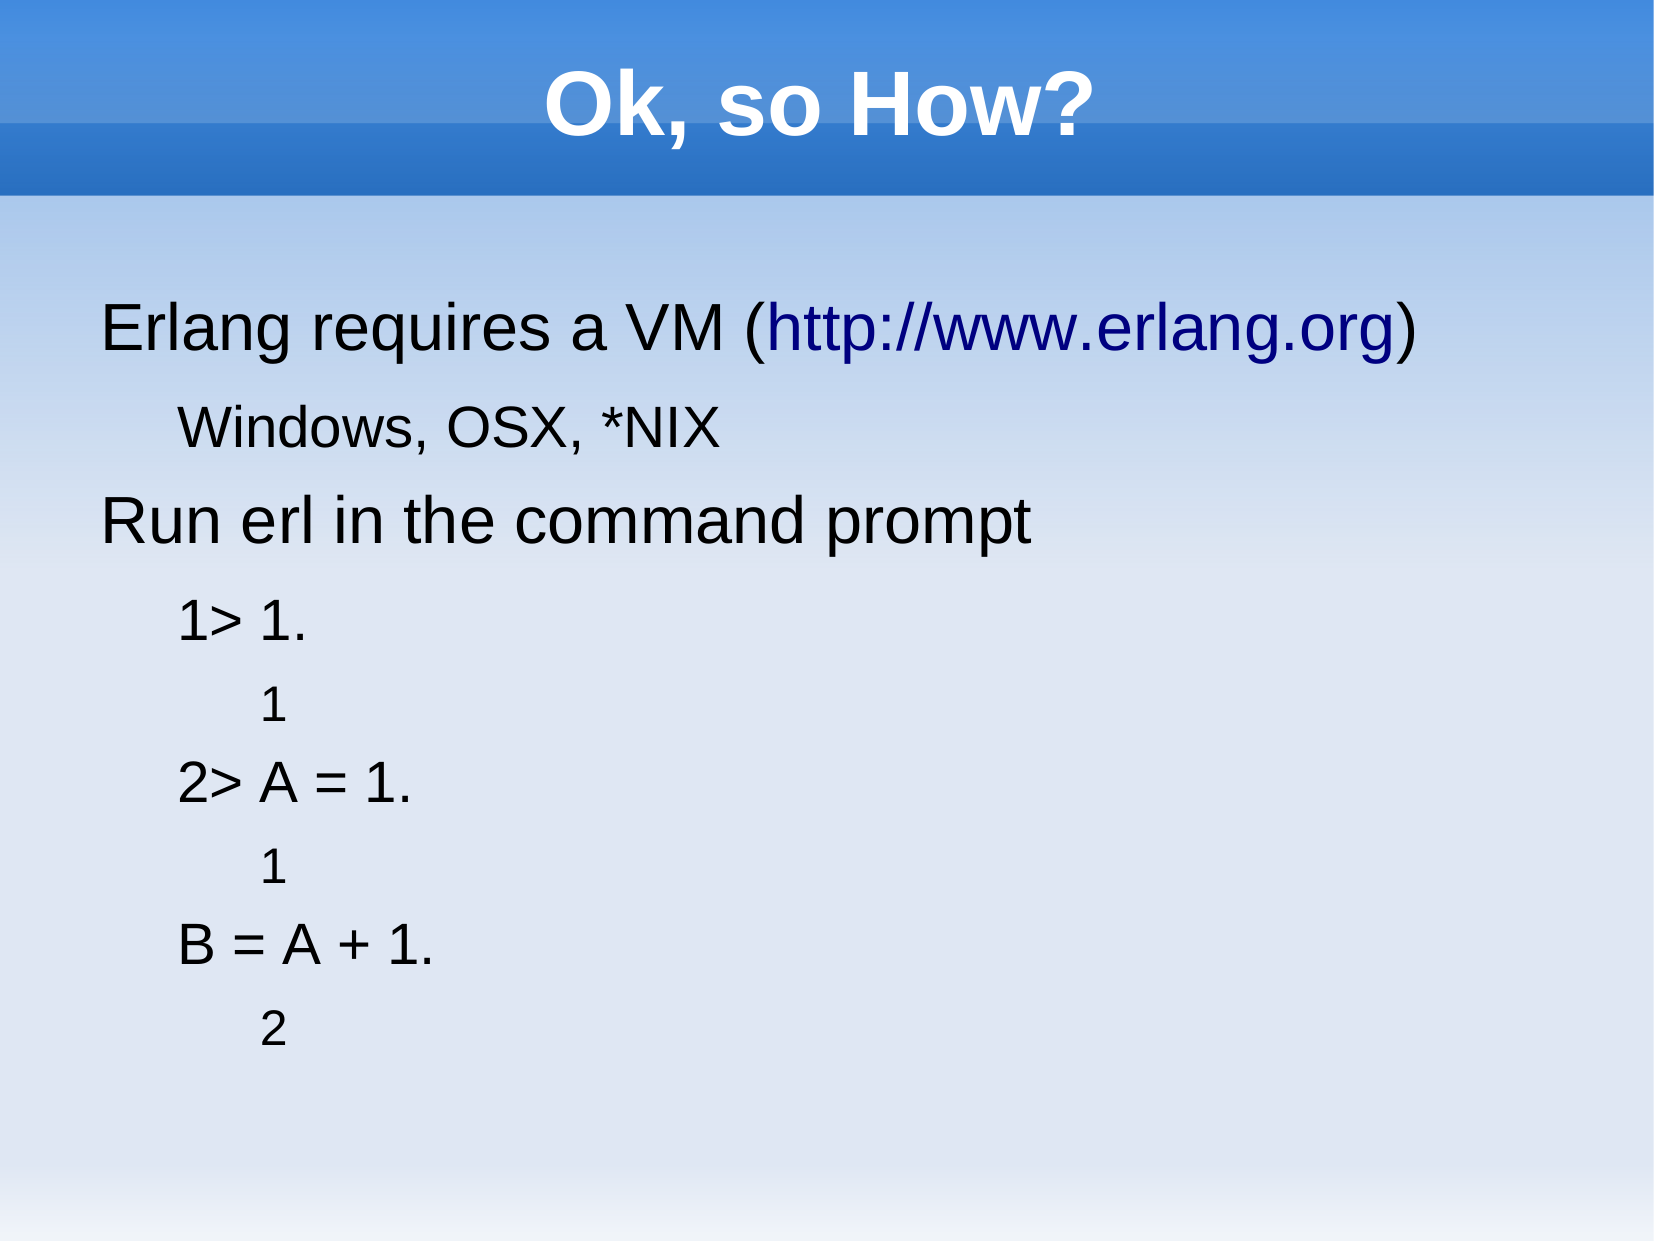

# Ok, so How?
Erlang requires a VM (http://www.erlang.org)
Windows, OSX, *NIX
Run erl in the command prompt
1> 1.
1
2> A = 1.
1
B = A + 1.
2